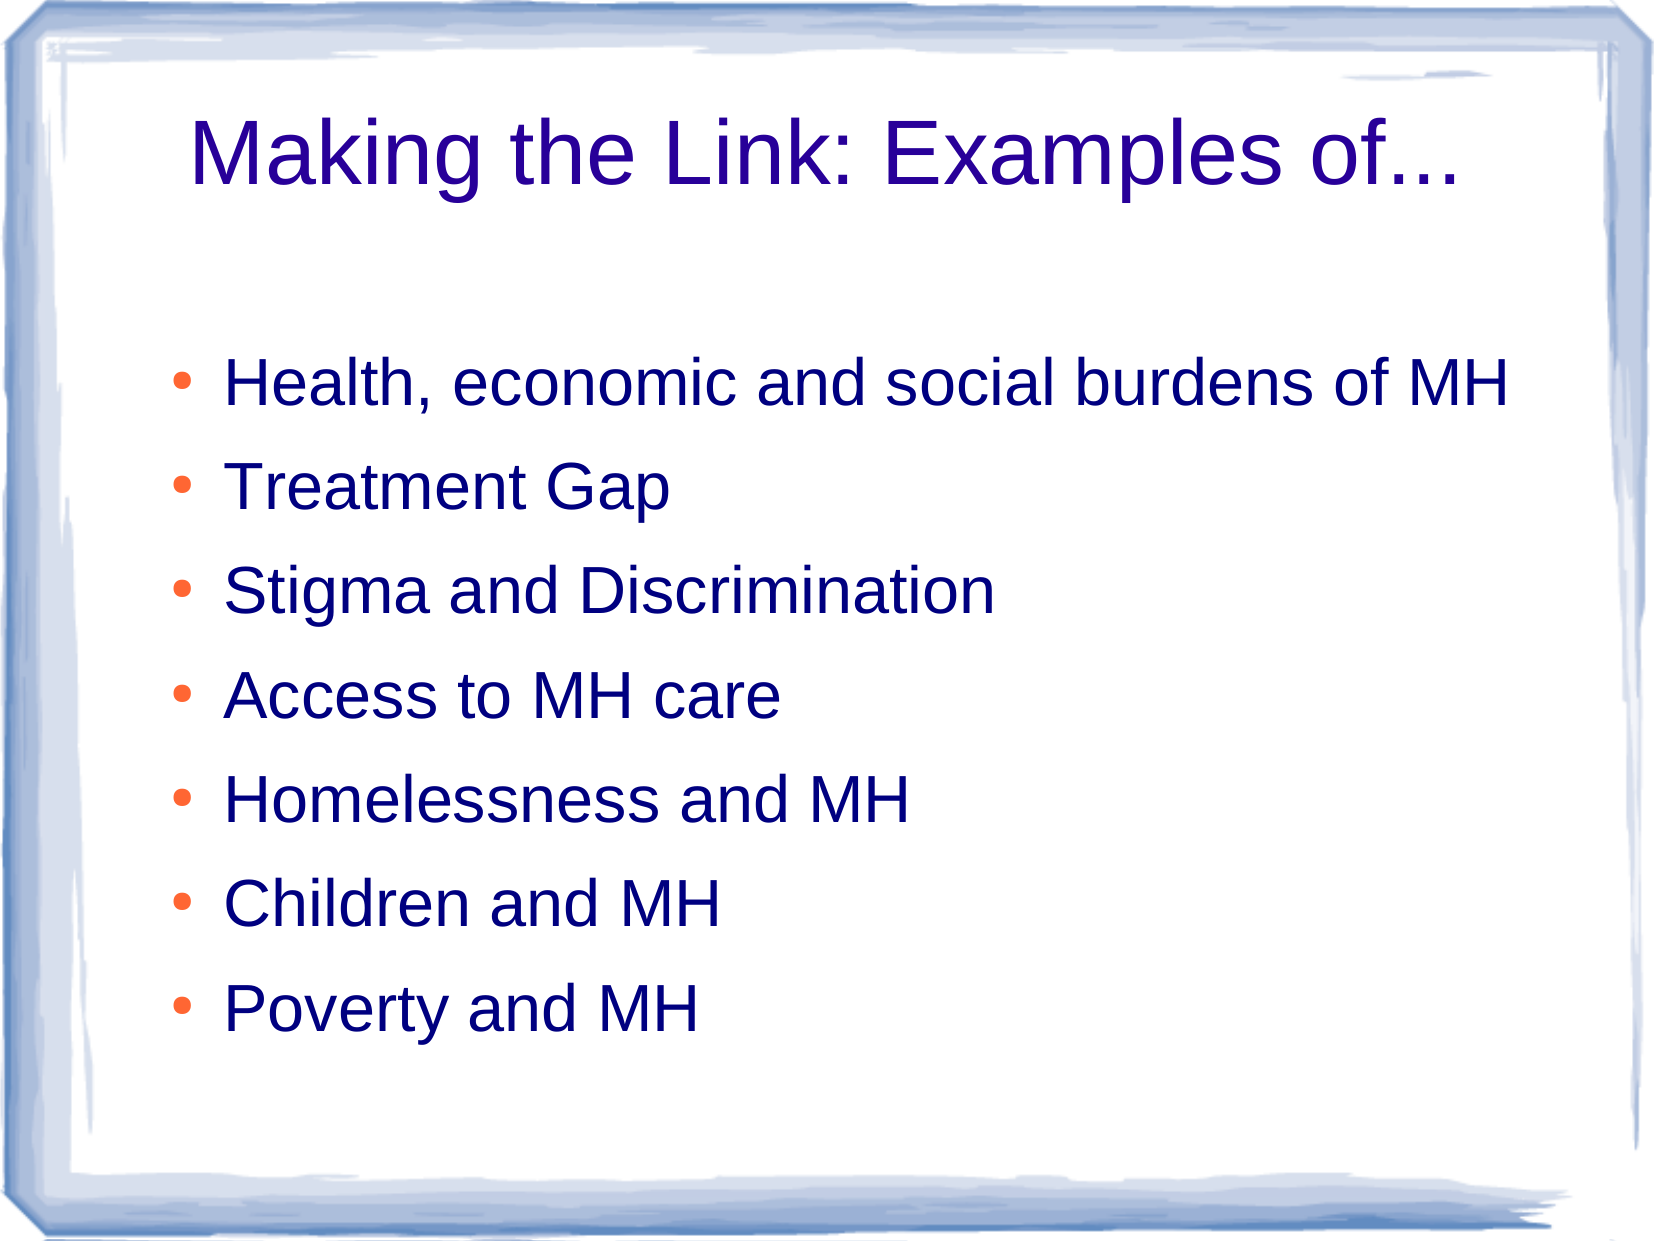

# Making the Link: Examples of...
Health, economic and social burdens of MH
Treatment Gap
Stigma and Discrimination
Access to MH care
Homelessness and MH
Children and MH
Poverty and MH